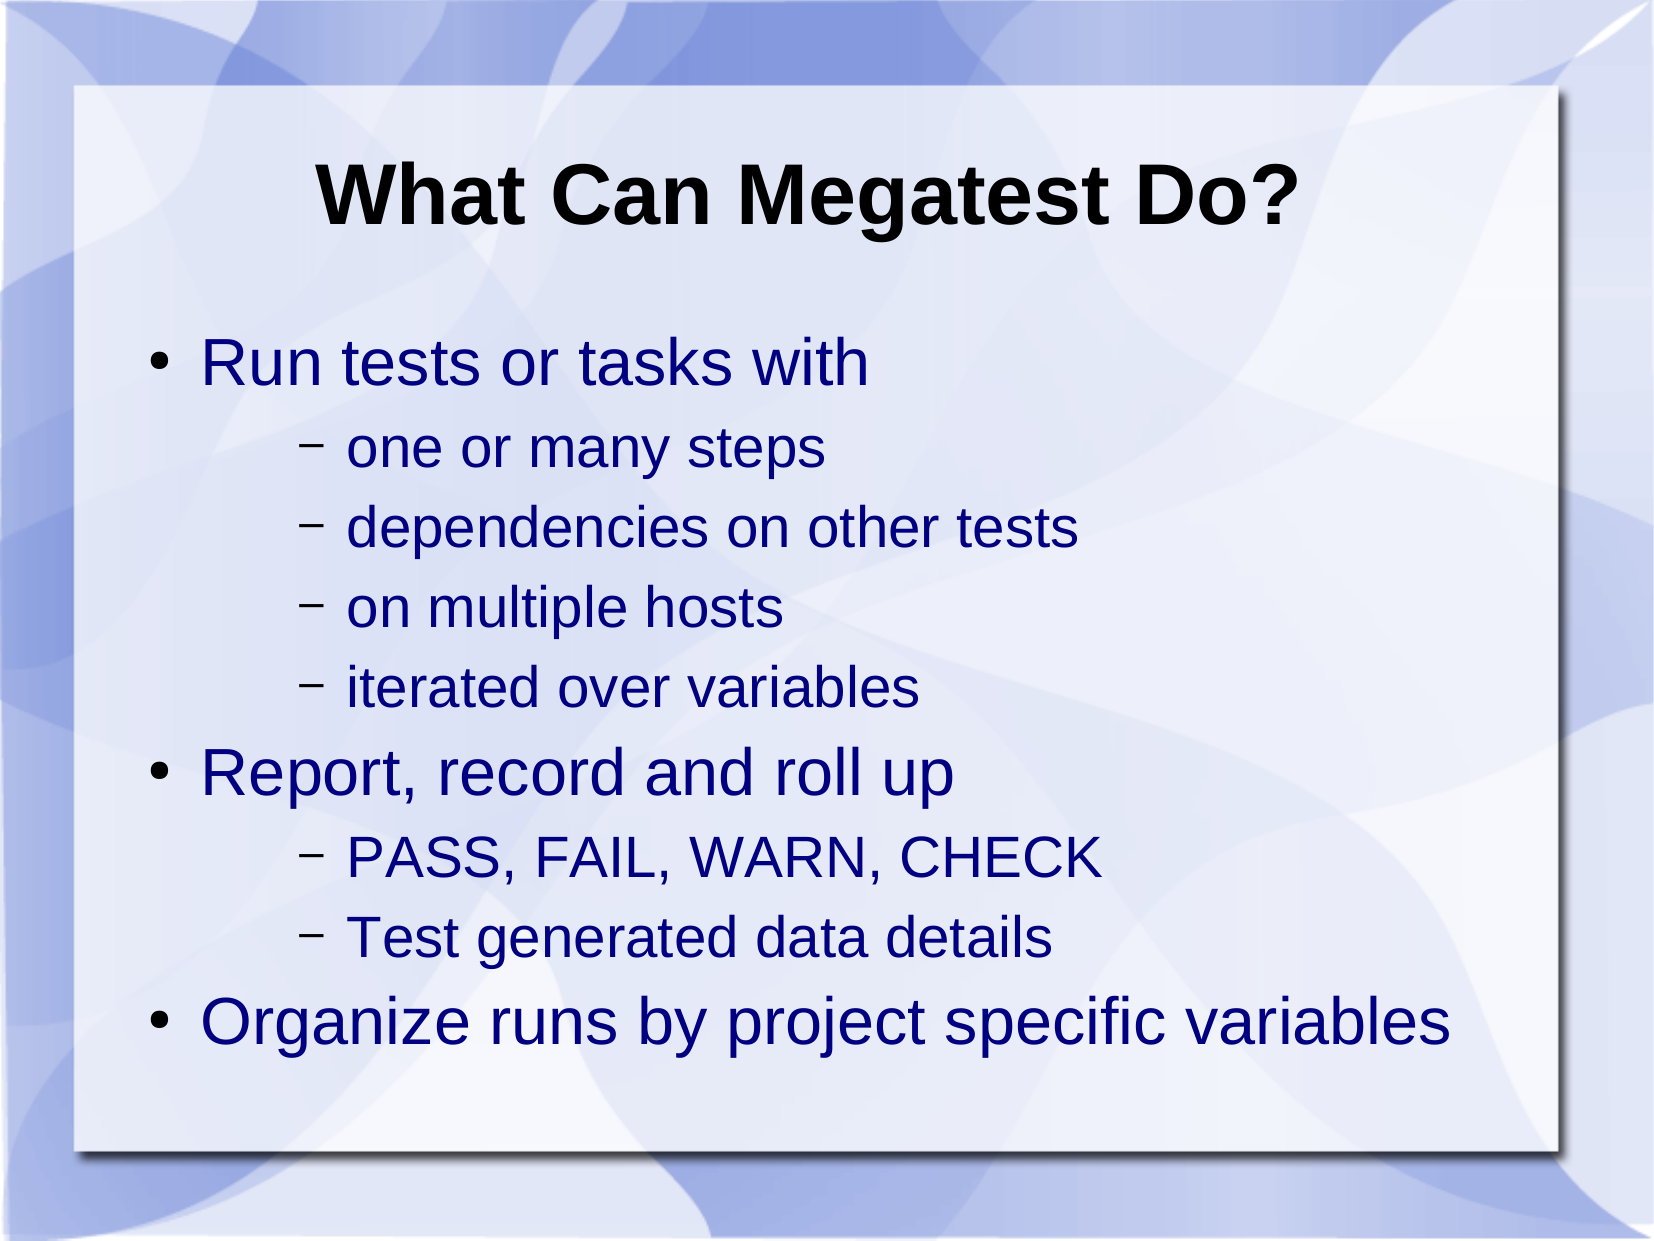

# What Can Megatest Do?
Run tests or tasks with
one or many steps
dependencies on other tests
on multiple hosts
iterated over variables
Report, record and roll up
PASS, FAIL, WARN, CHECK
Test generated data details
Organize runs by project specific variables